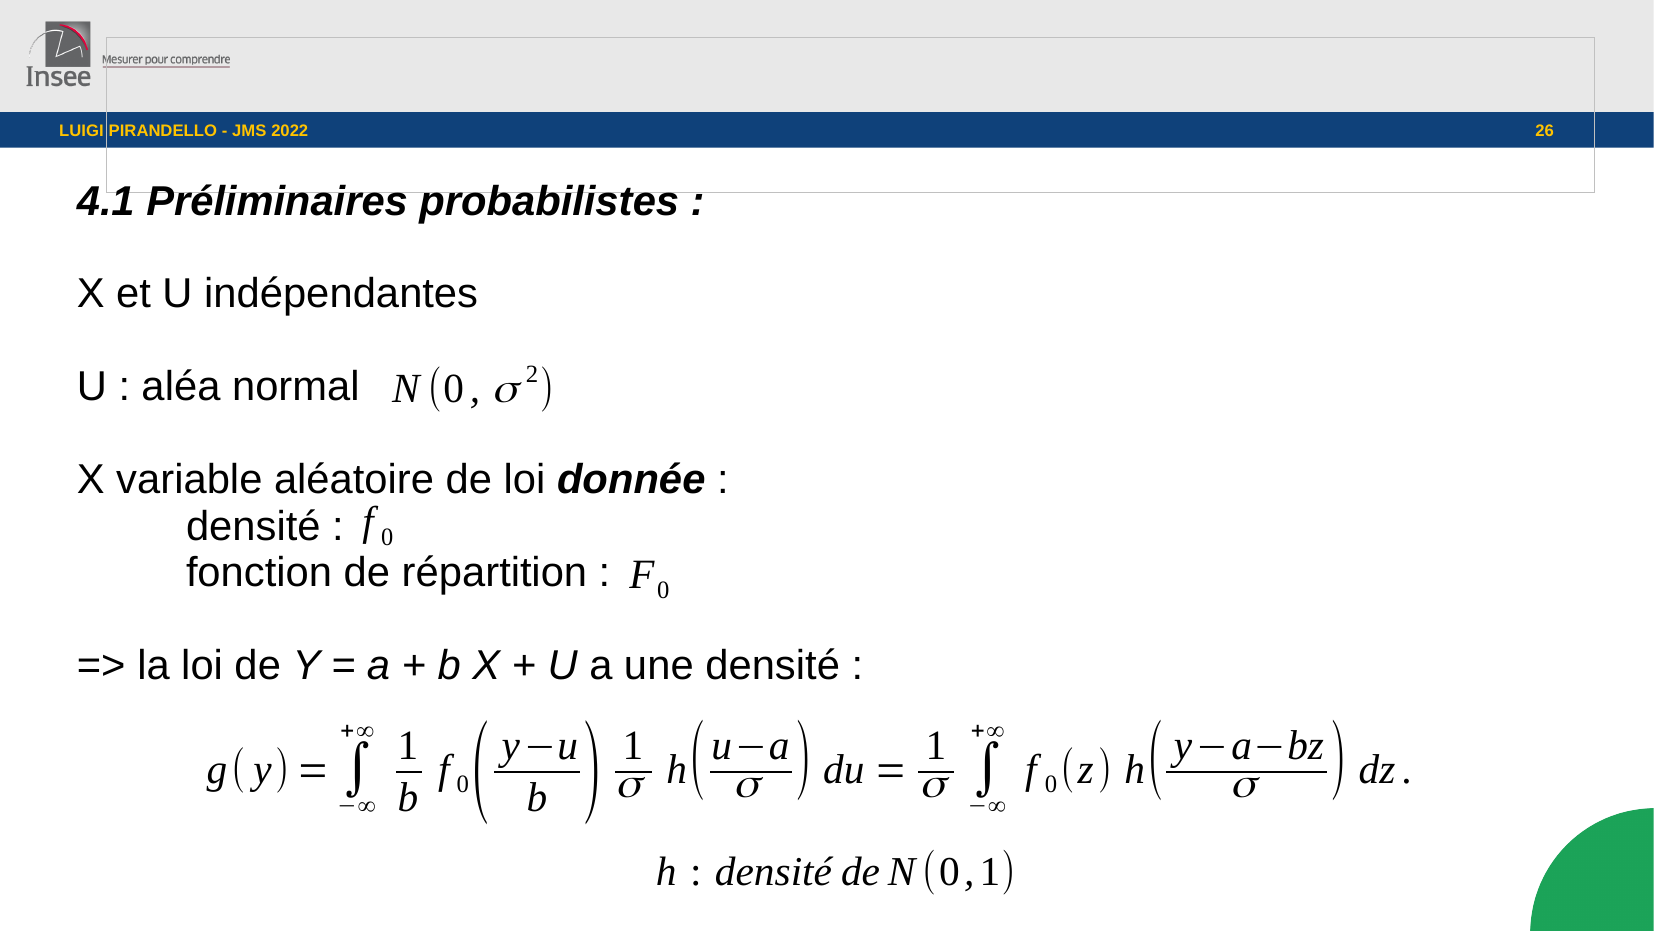

LUIGI PIRANDELLO - JMS 2022
26
4.1 Préliminaires probabilistes :
X et U indépendantes
U : aléa normal
X variable aléatoire de loi donnée :
	densité :
	fonction de répartition :
=> la loi de Y = a + b X + U a une densité :